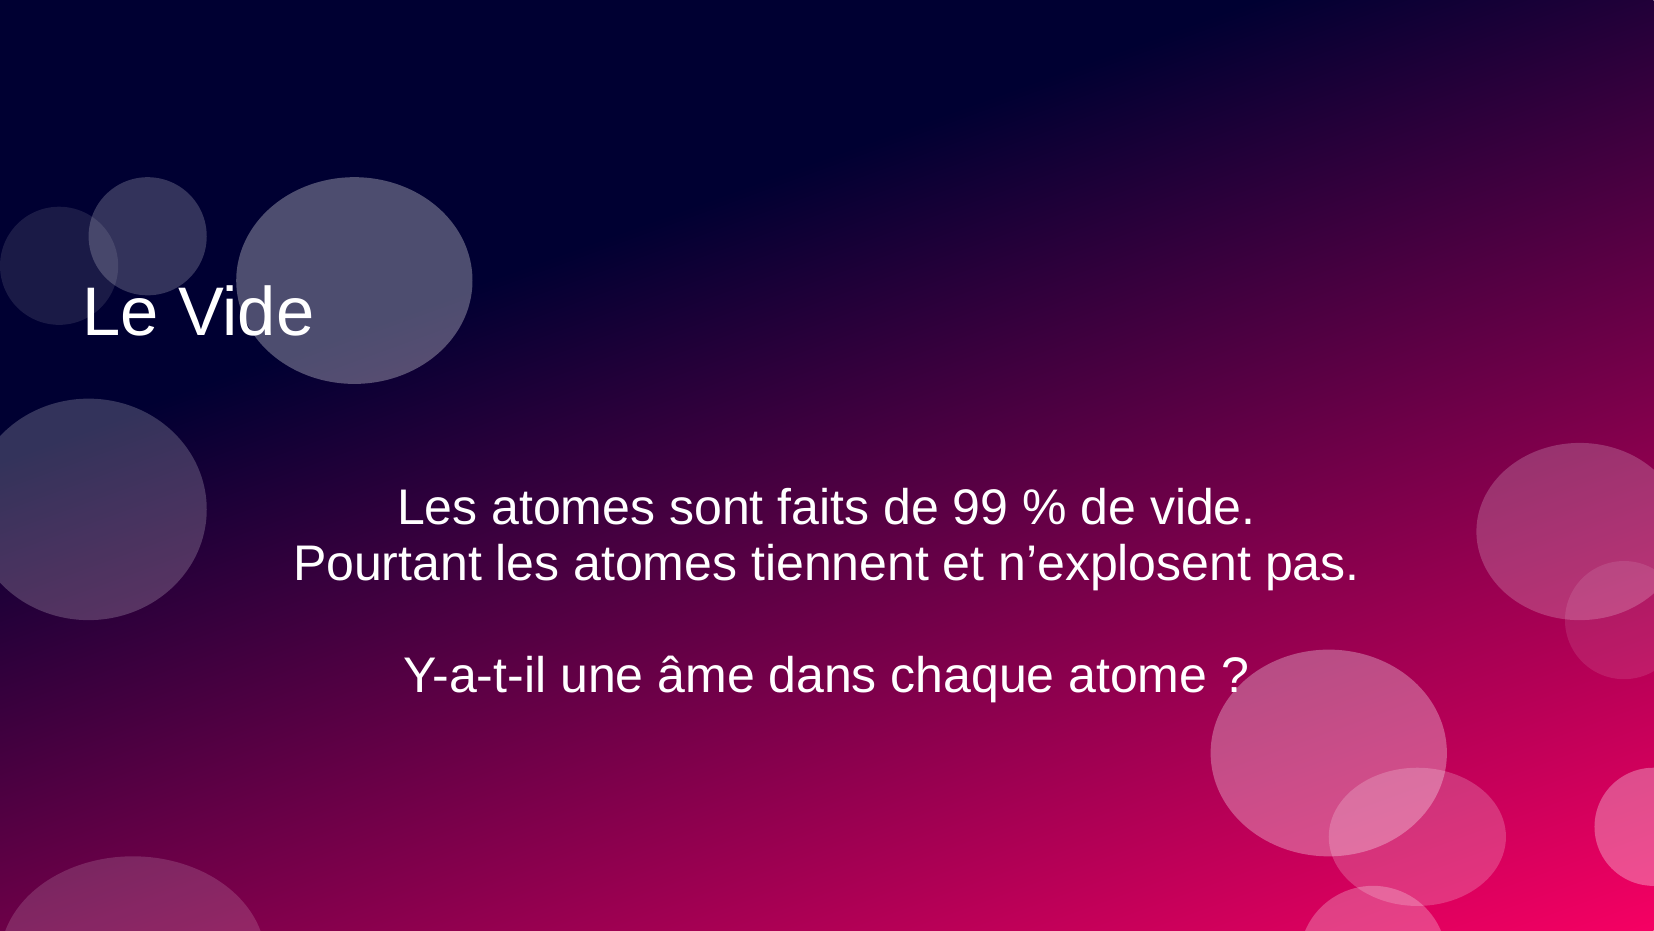

# Le Vide
Les atomes sont faits de 99 % de vide.
Pourtant les atomes tiennent et n’explosent pas.
Y-a-t-il une âme dans chaque atome ?